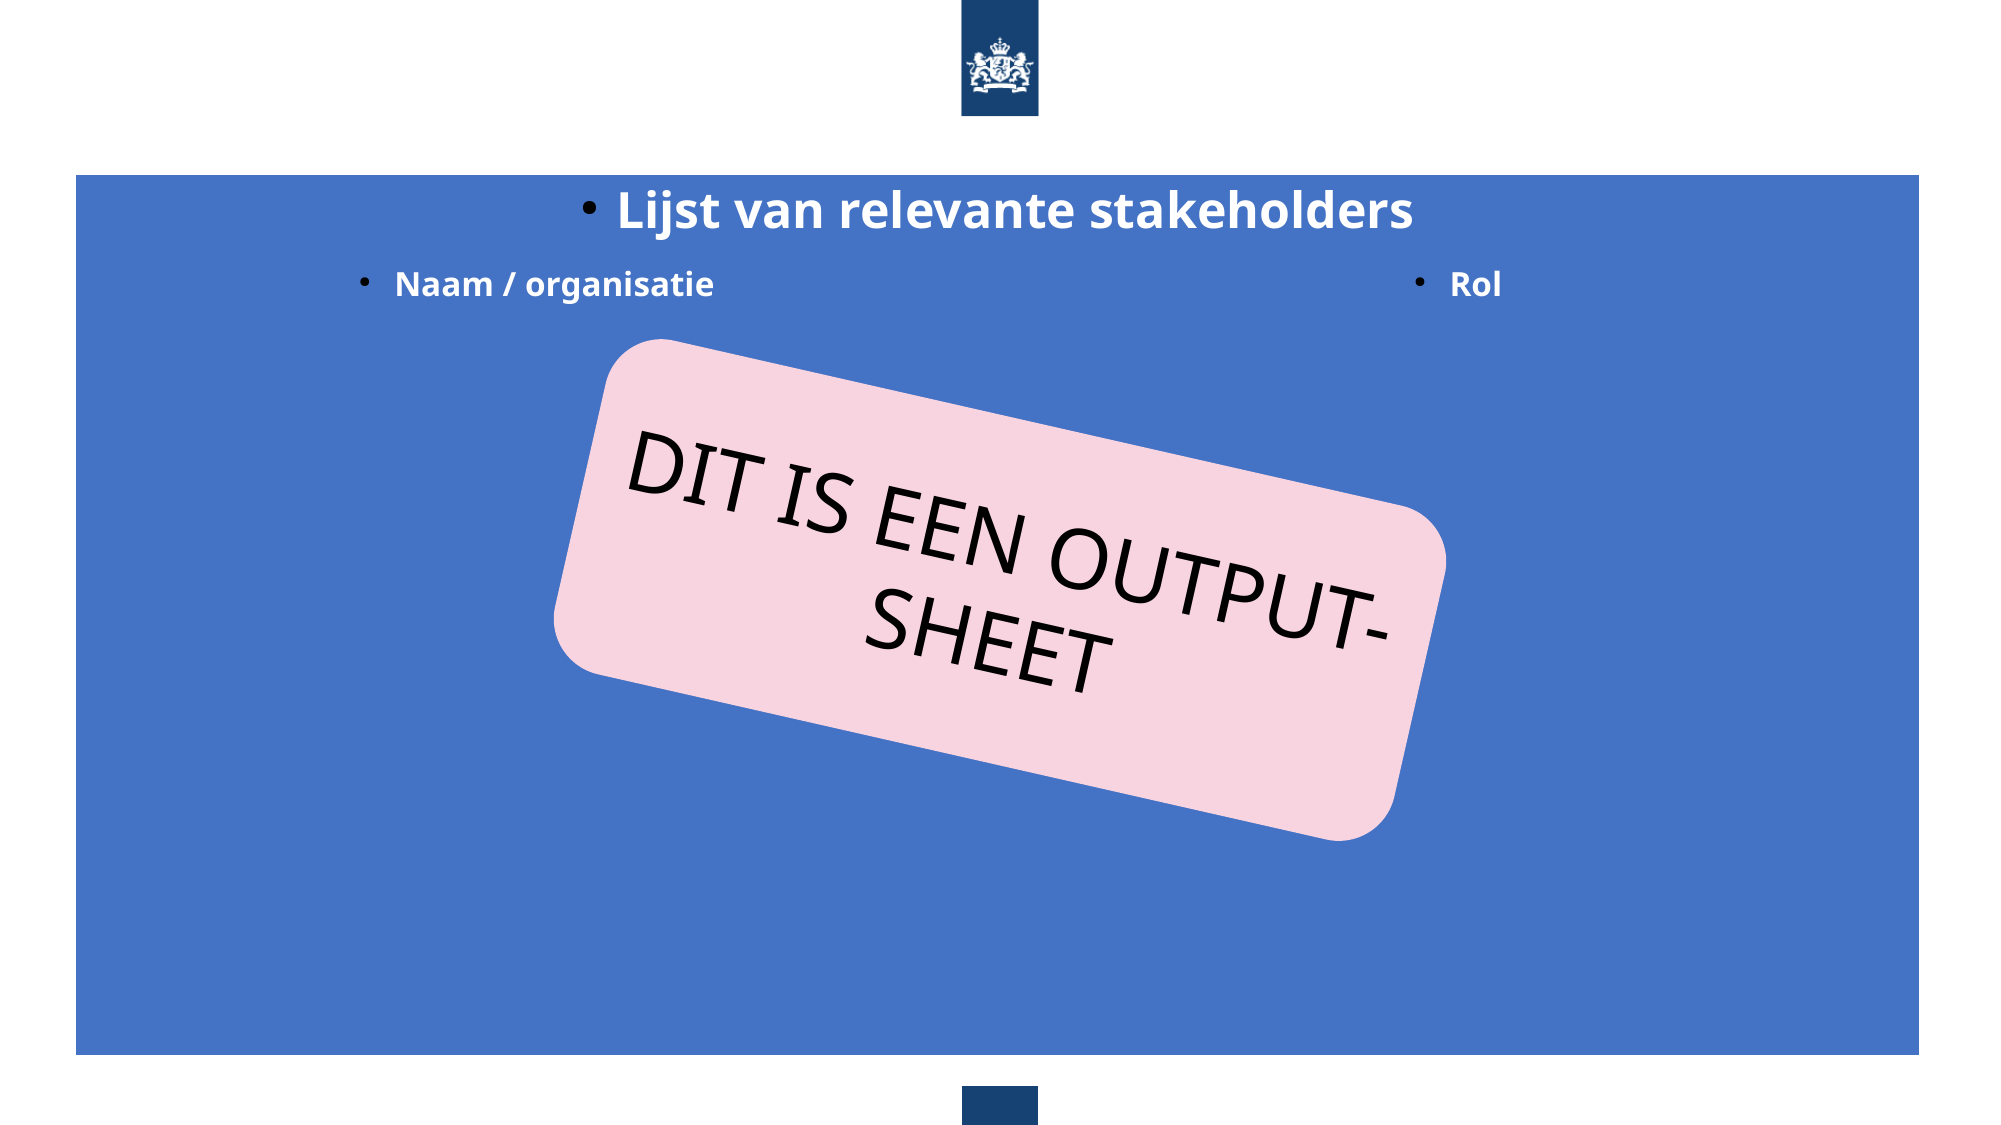

| Lijst van relevante stakeholders | |
| --- | --- |
| Naam / organisatie | Rol |
| | |
| | |
| | |
| | |
| | |
| | |
| | |
| | |
| | |
| | |
| | |
DIT IS EEN OUTPUT-SHEET